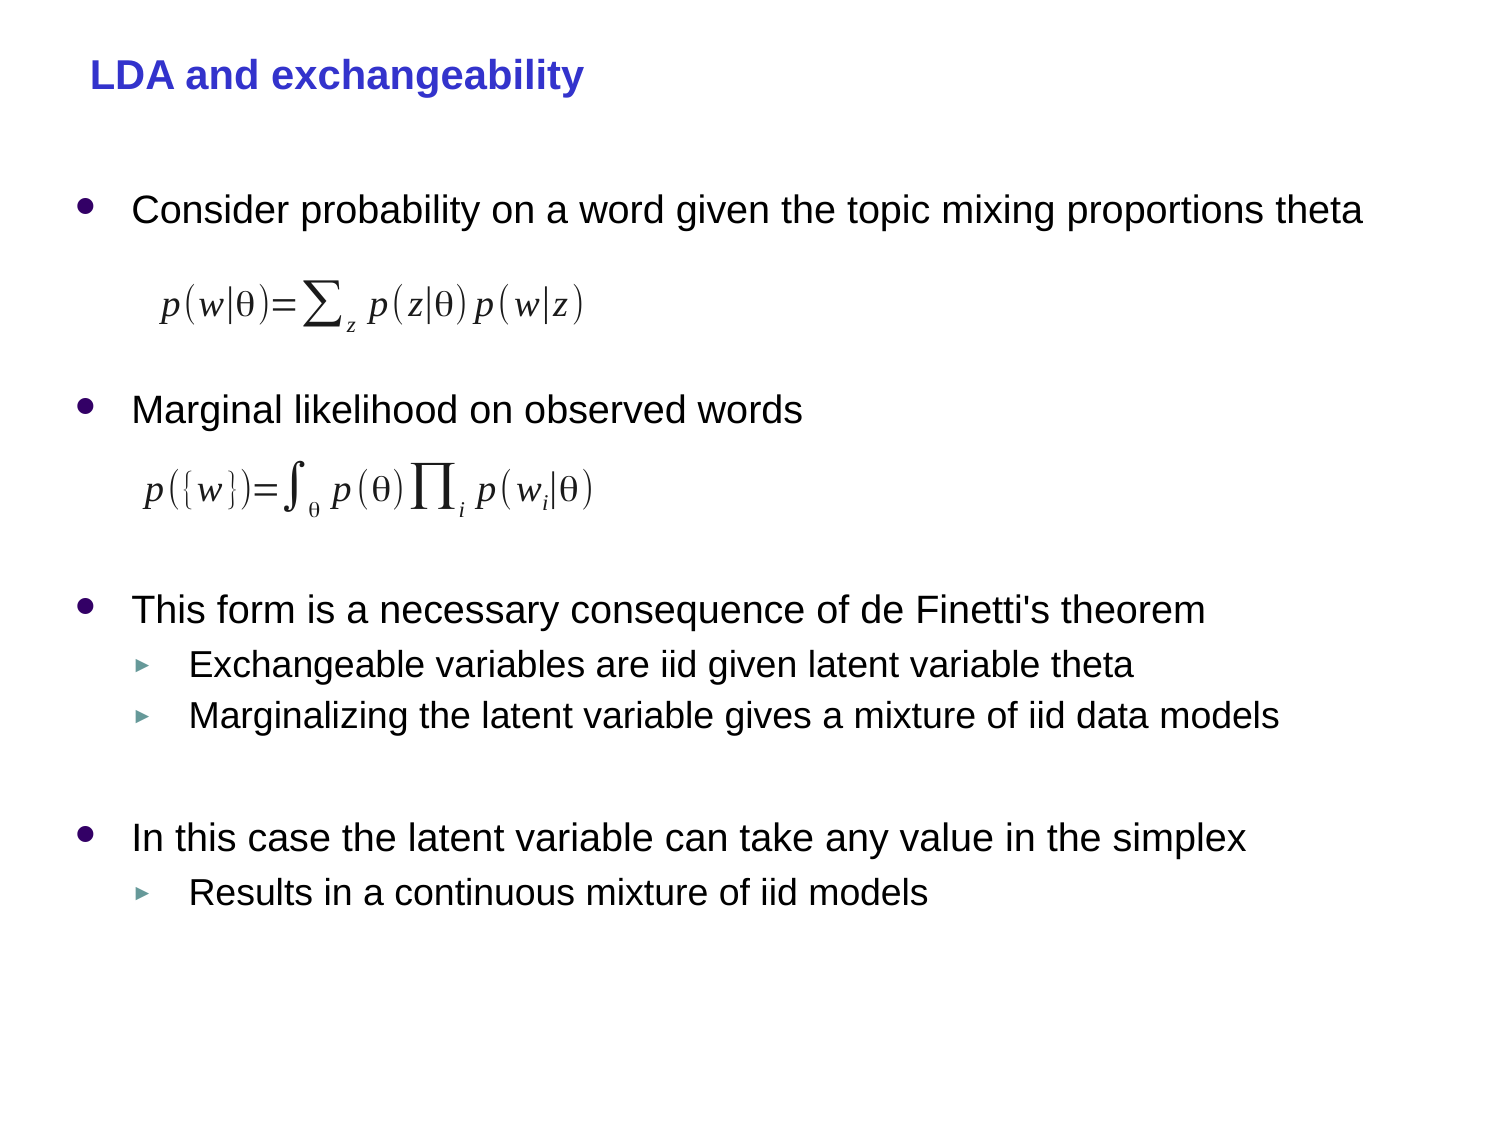

# LDA and exchangeability
Consider probability on a word given the topic mixing proportions theta
Marginal likelihood on observed words
This form is a necessary consequence of de Finetti's theorem
Exchangeable variables are iid given latent variable theta
Marginalizing the latent variable gives a mixture of iid data models
In this case the latent variable can take any value in the simplex
Results in a continuous mixture of iid models